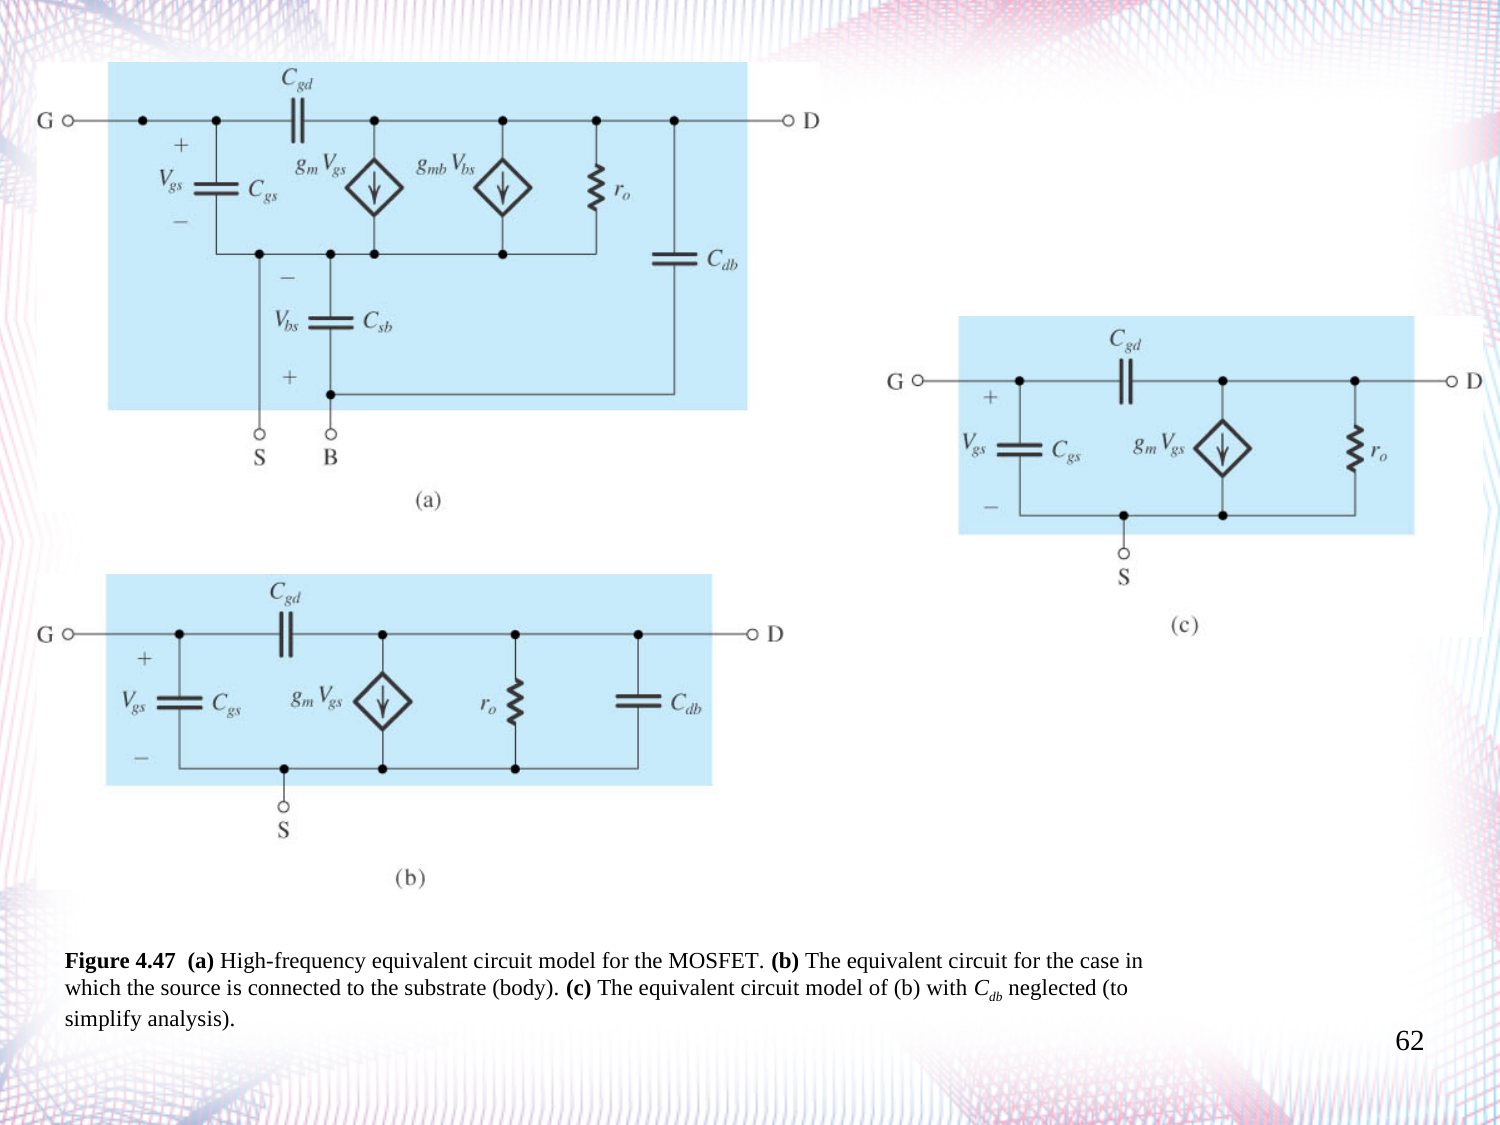

Figure 4.47 (a) High-frequency equivalent circuit model for the MOSFET. (b) The equivalent circuit for the case in which the source is connected to the substrate (body). (c) The equivalent circuit model of (b) with Cdb neglected (to simplify analysis).
62